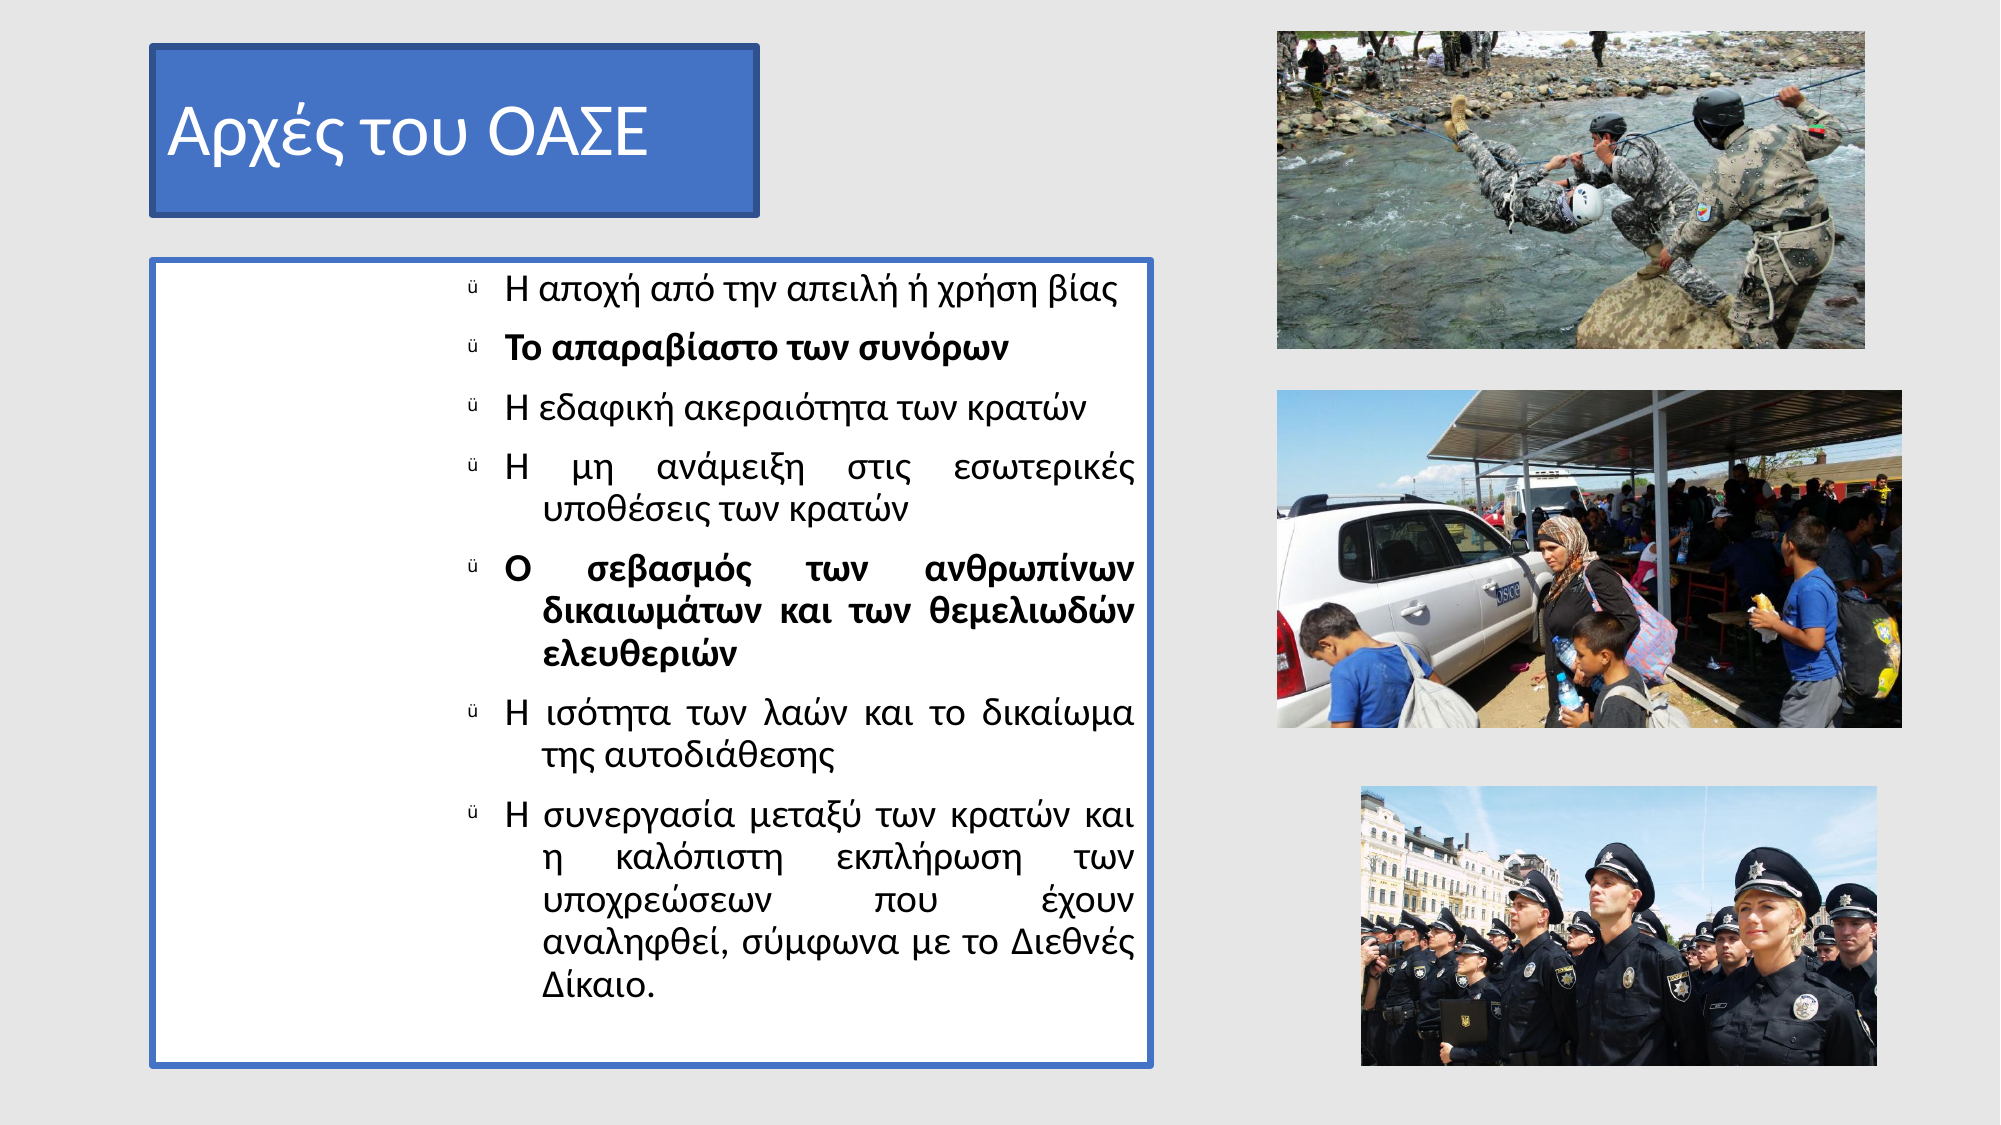

Αρχές του ΟΑΣΕ
# Η αποχή από την απειλή ή χρήση βίας
Το απαραβίαστο των συνόρων
Η εδαφική ακεραιότητα των κρατών
Η μη ανάμειξη στις εσωτερικές υποθέσεις των κρατών
Ο σεβασμός των ανθρωπίνων δικαιωμάτων και των θεμελιωδών ελευθεριών
Η ισότητα των λαών και το δικαίωμα της αυτοδιάθεσης
Η συνεργασία μεταξύ των κρατών και η καλόπιστη εκπλήρωση των υποχρεώσεων που έχουν αναληφθεί, σύμφωνα με το Διεθνές Δίκαιο.